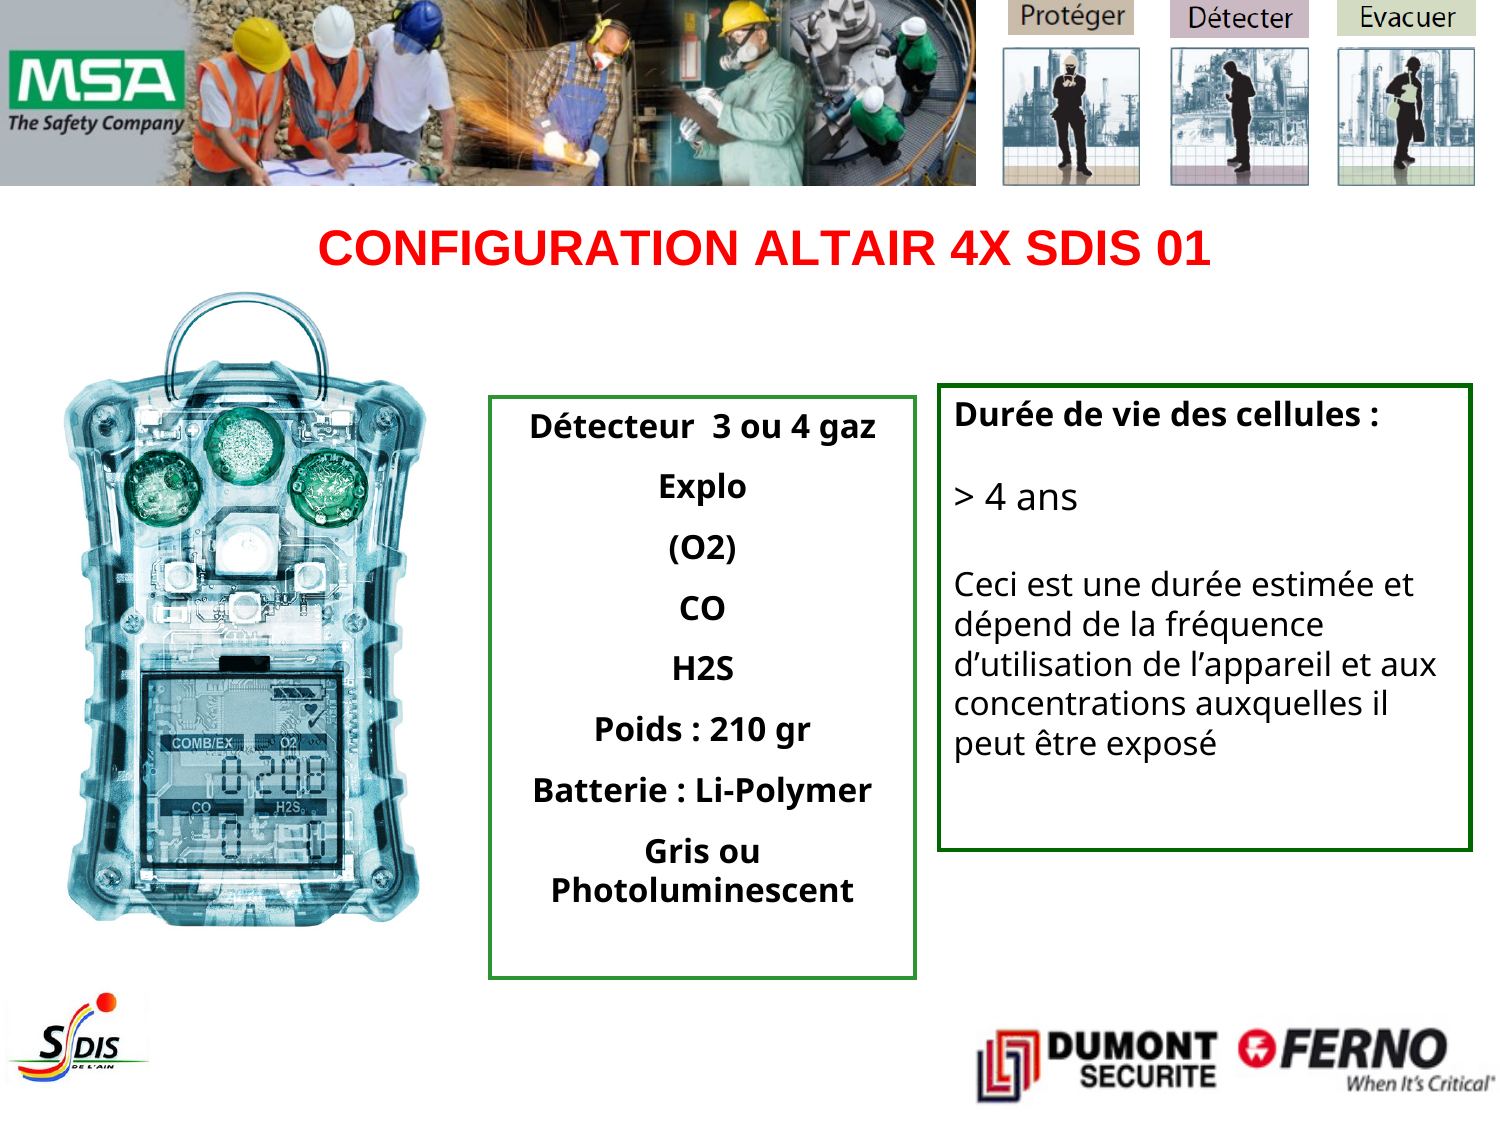

CONFIGURATION ALTAIR 4X SDIS 01
Durée de vie des cellules :
> 4 ans
Ceci est une durée estimée et dépend de la fréquence d’utilisation de l’appareil et aux concentrations auxquelles il peut être exposé
Détecteur 3 ou 4 gaz
Explo
(O2)
CO
H2S
Poids : 210 gr
Batterie : Li-Polymer
Gris ou Photoluminescent